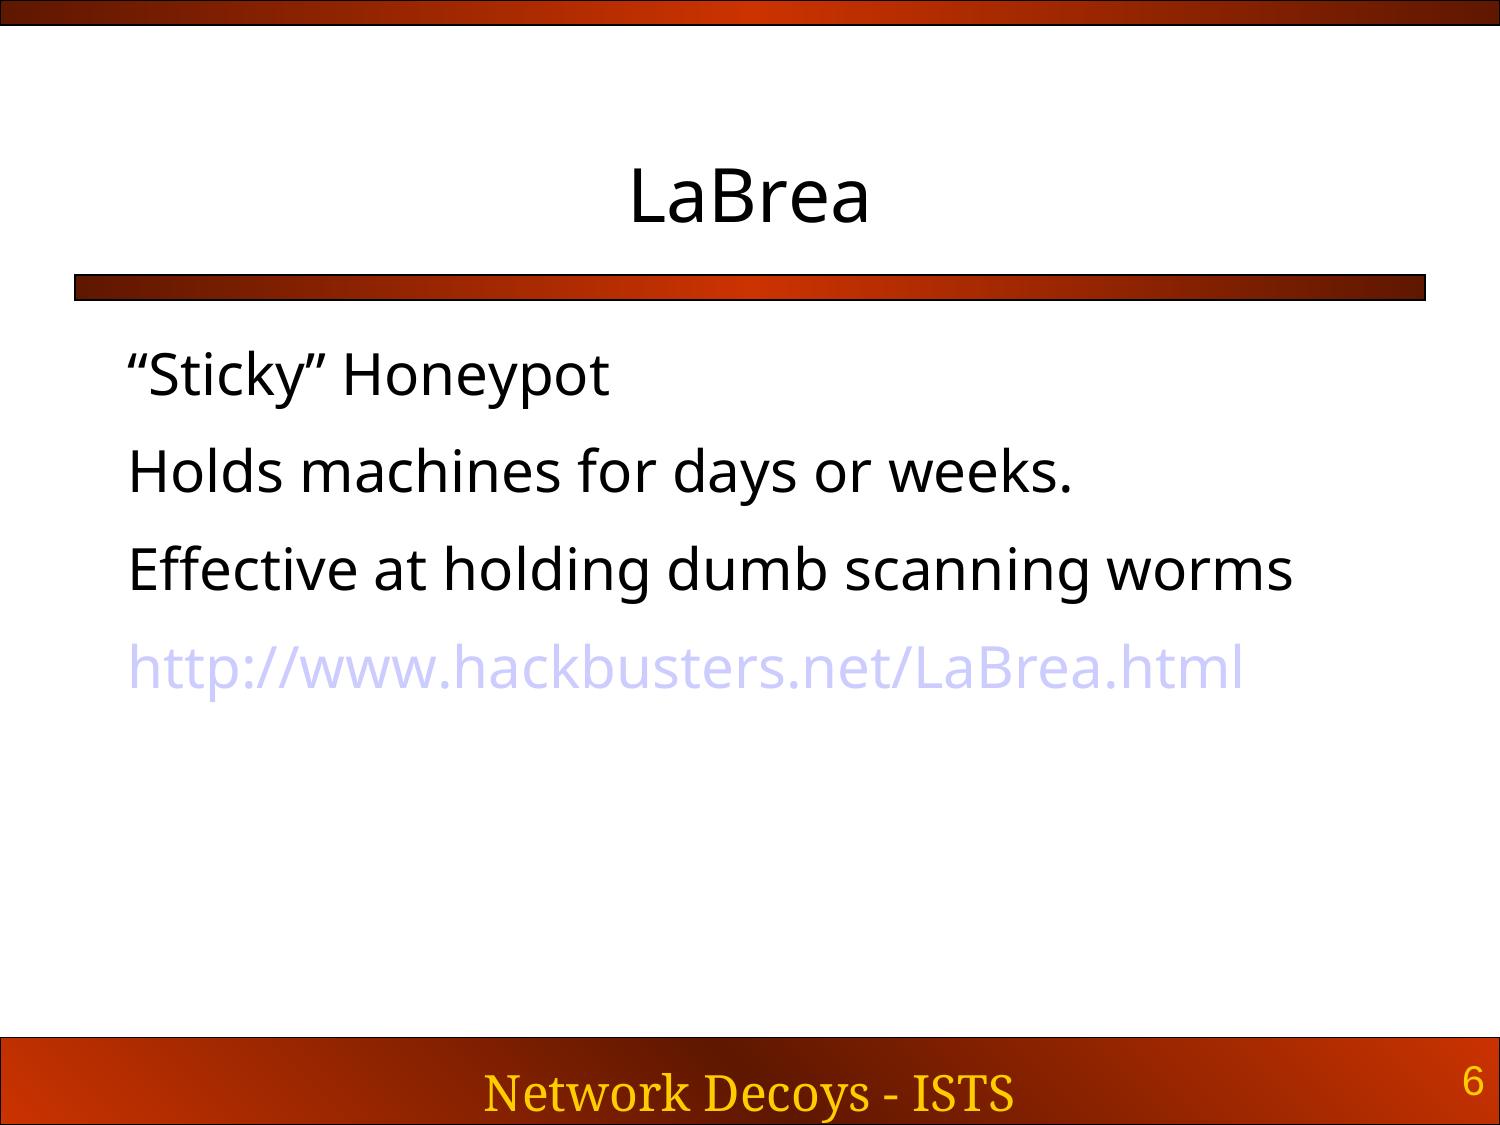

# LaBrea
“Sticky” Honeypot
Holds machines for days or weeks.
Effective at holding dumb scanning worms
http://www.hackbusters.net/LaBrea.html